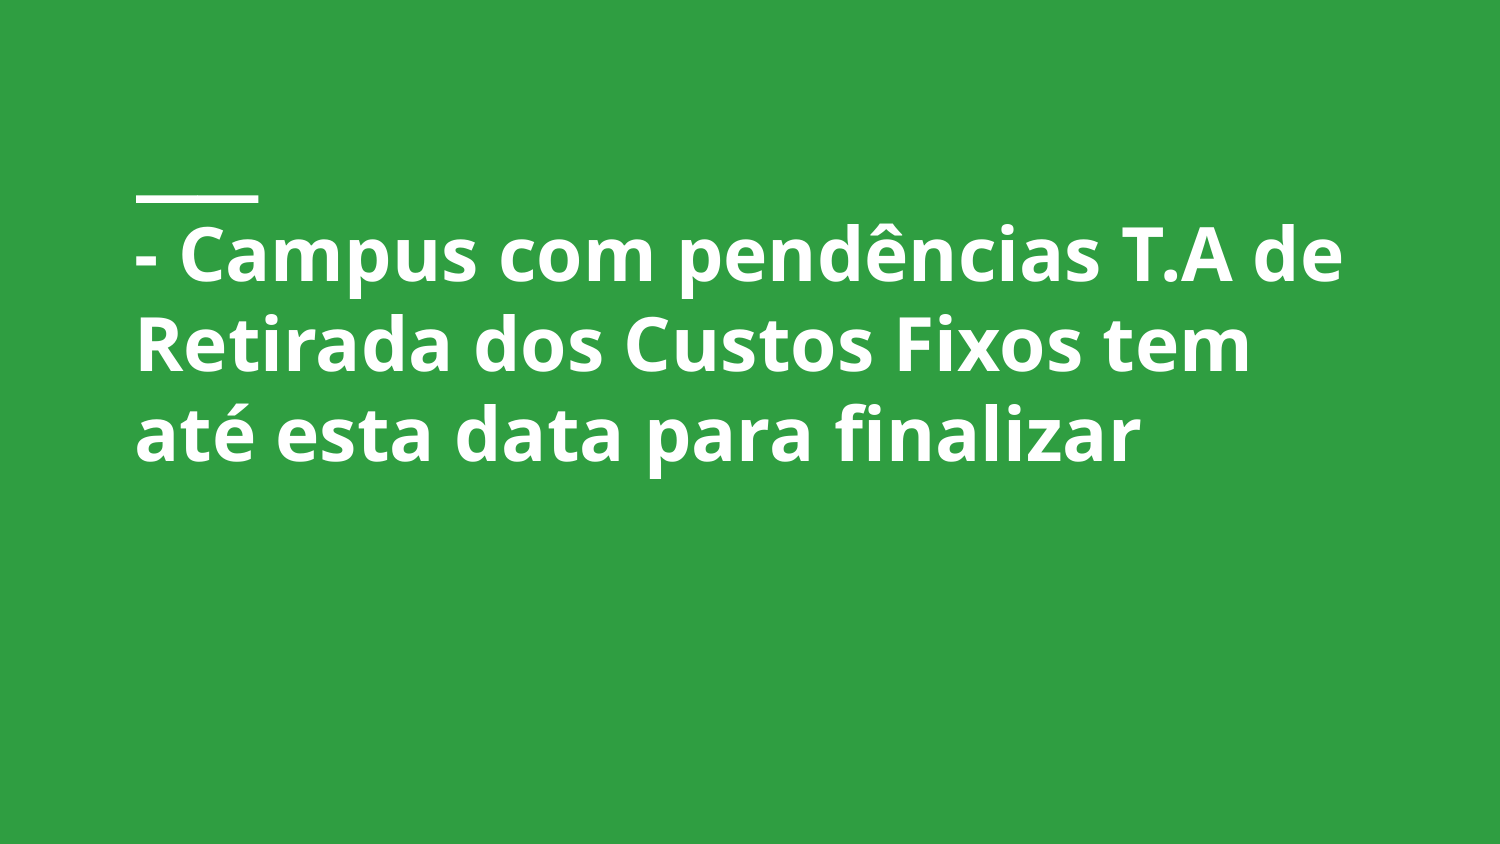

- Campus com pendências T.A de Retirada dos Custos Fixos tem até esta data para finalizar